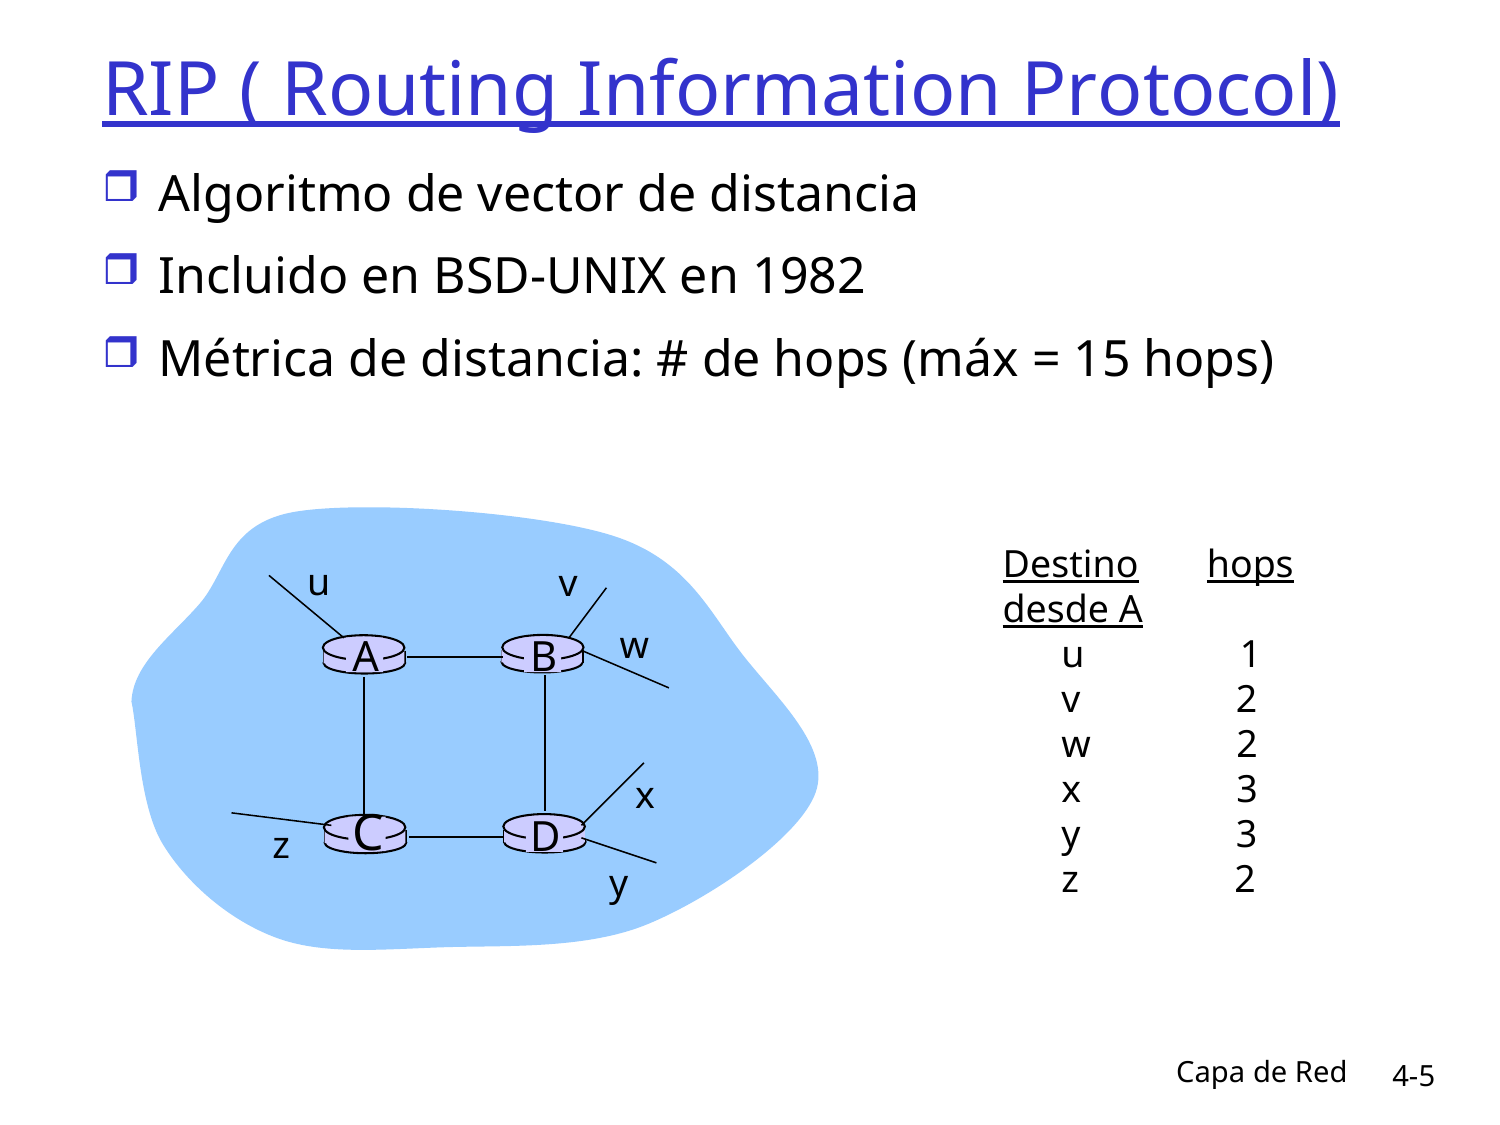

# RIP ( Routing Information Protocol)
Algoritmo de vector de distancia
Incluido en BSD-UNIX en 1982
Métrica de distancia: # de hops (máx = 15 hops)
u
v
w
A
B
x
C
D
z
y
Destino hops
desde A
 u 1
 v 2
 w 2
 x 3
 y 3
 z 2